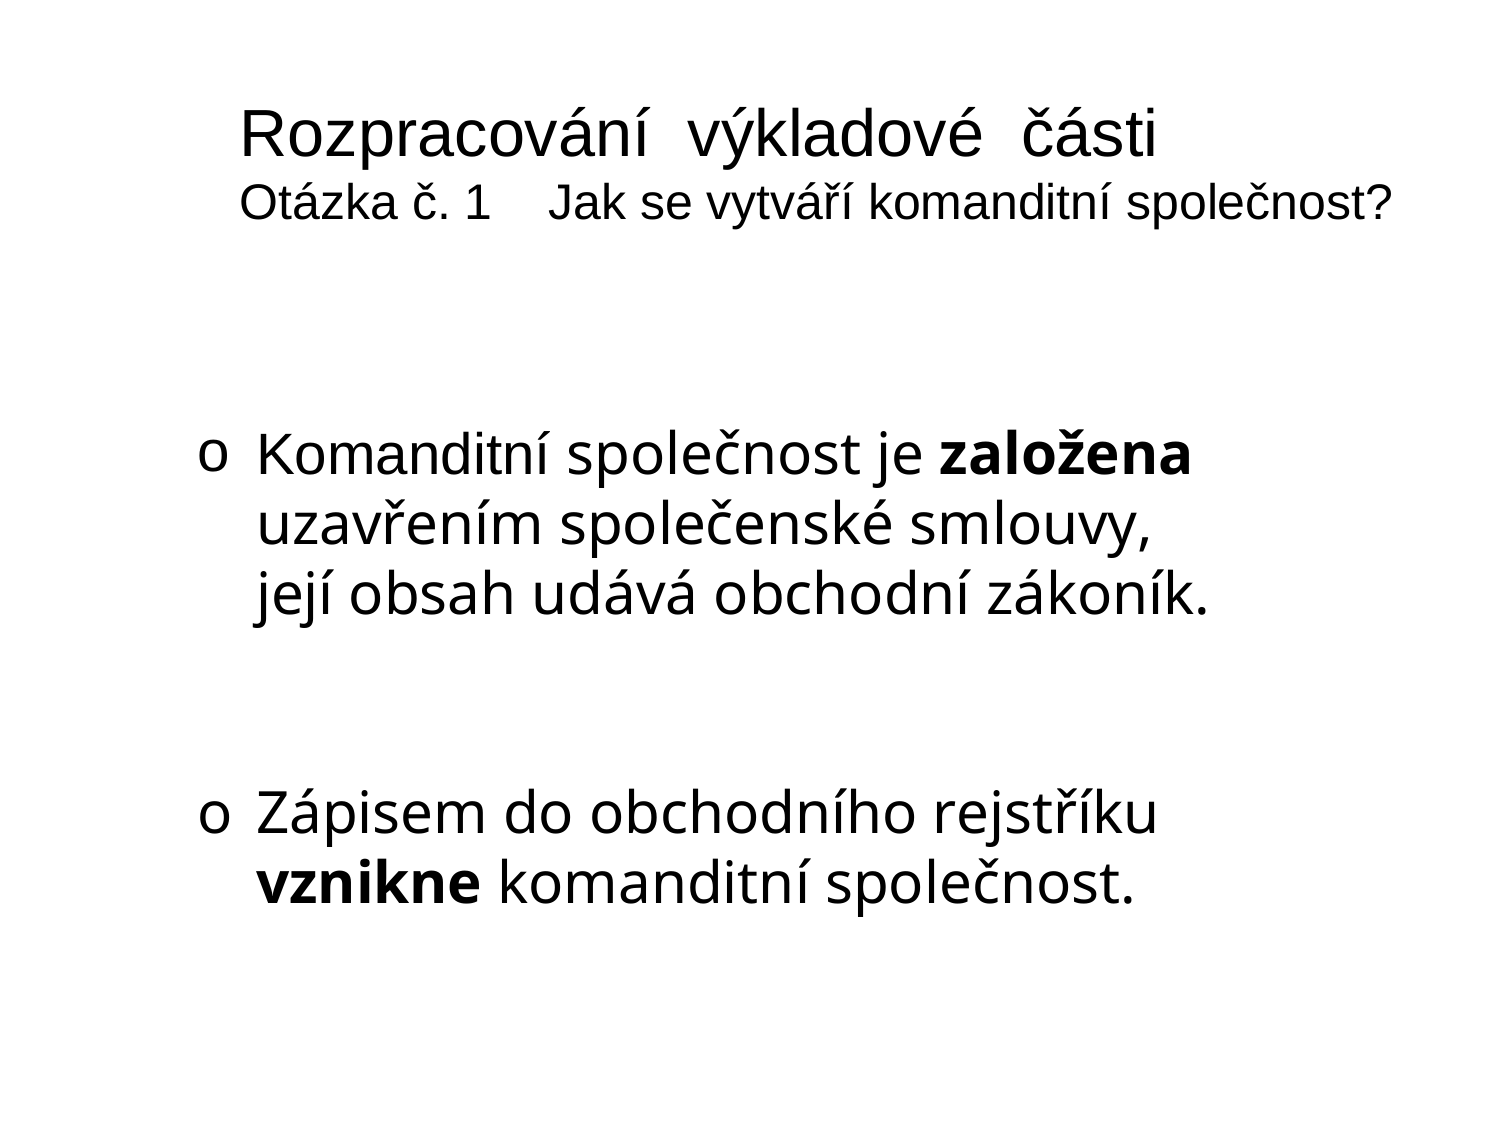

# Rozpracování výkladové části Otázka č. 1 Jak se vytváří komanditní společnost?
Komanditní společnost je založena
 	uzavřením společenské smlouvy,
 	její obsah udává obchodní zákoník.
Zápisem do obchodního rejstříku
 	vznikne komanditní společnost.